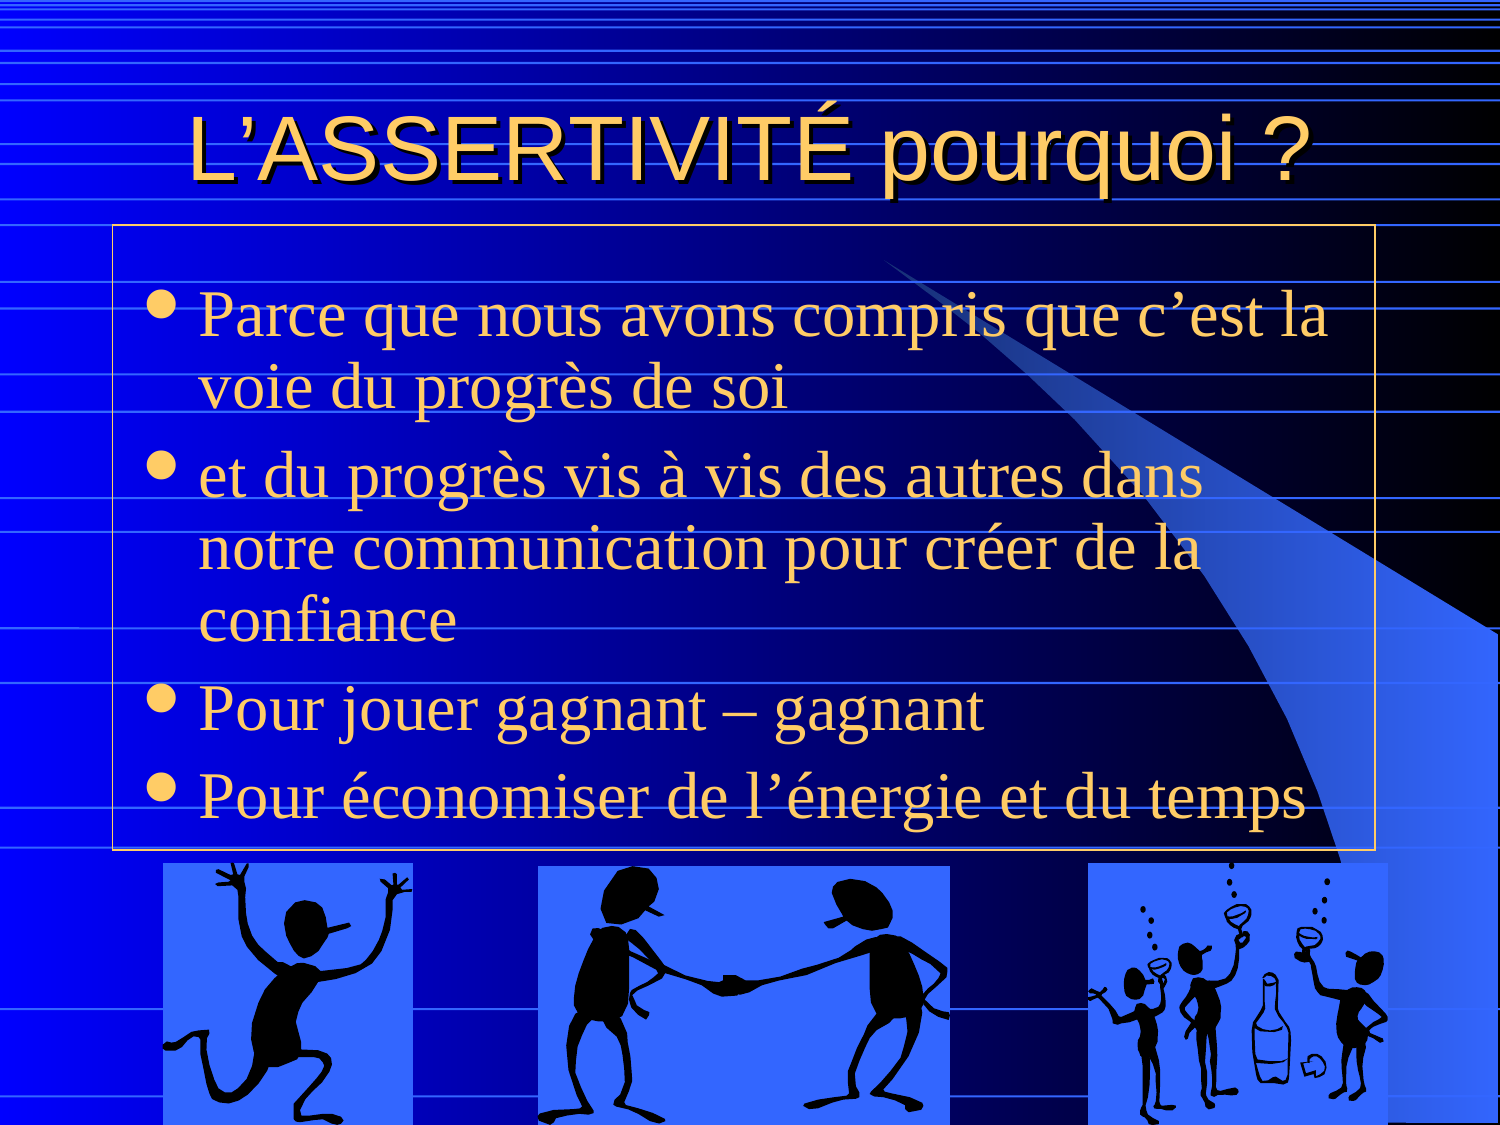

# L’ASSERTIVITÉ pourquoi ?
Parce que nous avons compris que c’est la voie du progrès de soi
et du progrès vis à vis des autres dans notre communication pour créer de la confiance
Pour jouer gagnant – gagnant
Pour économiser de l’énergie et du temps